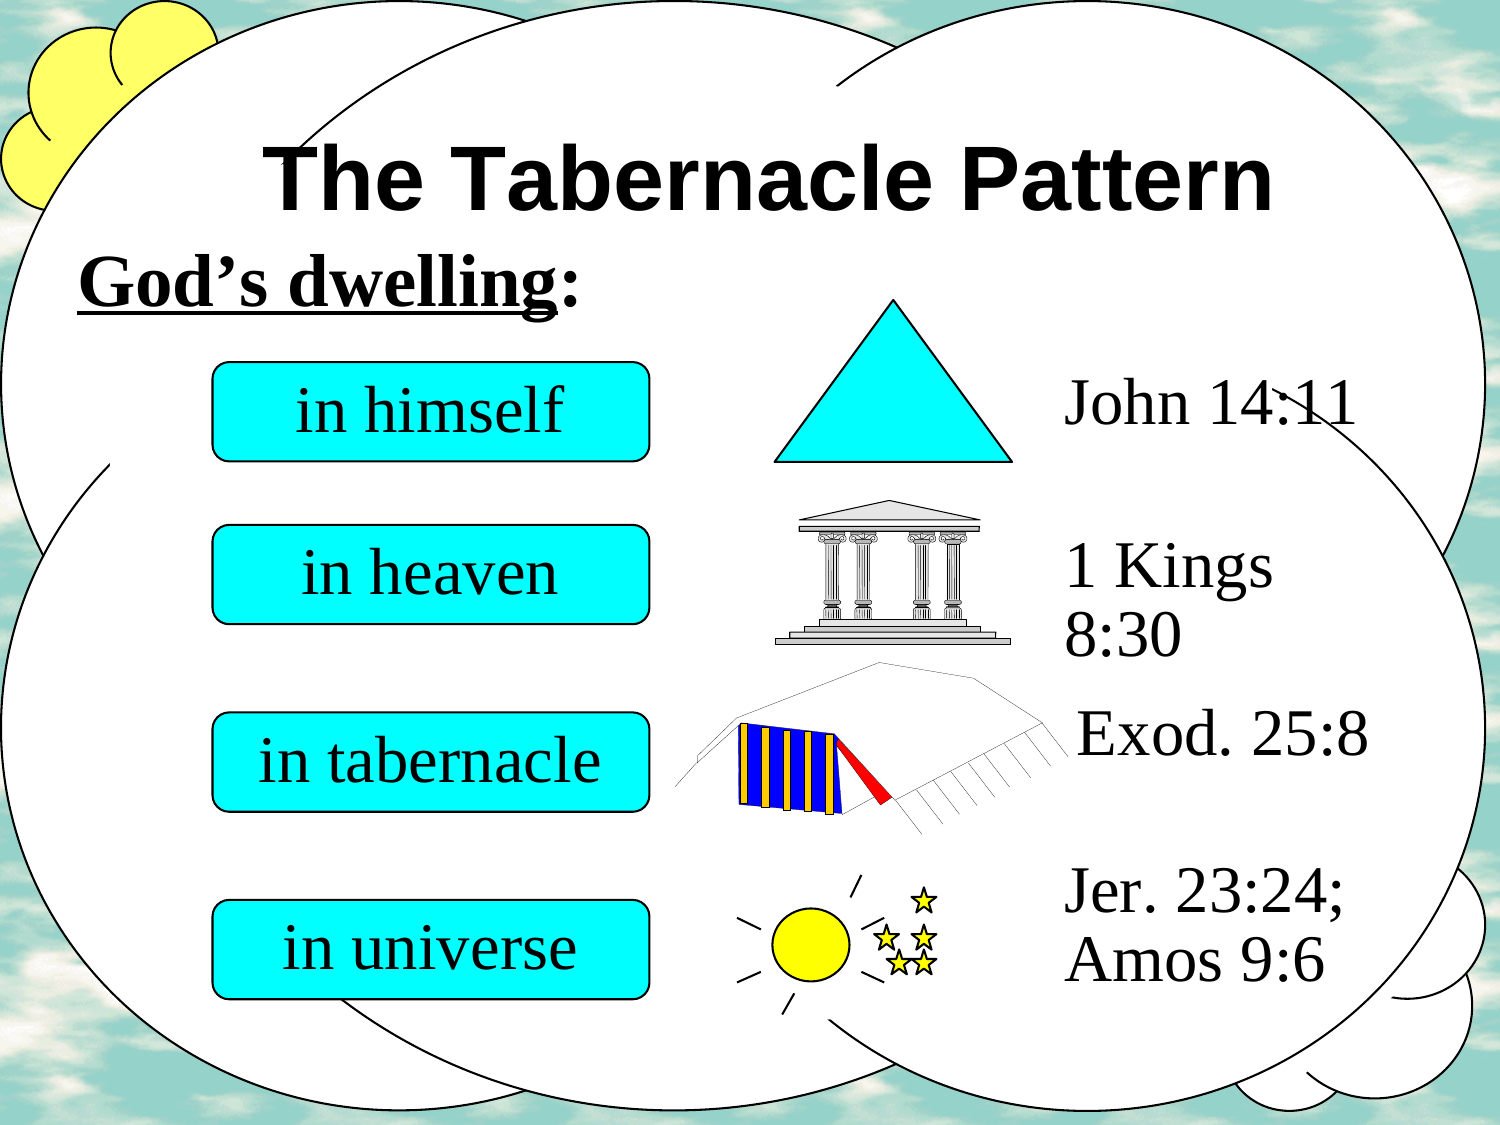

# The Tabernacle Pattern
God’s dwelling:
in himself
John 14:11
in heaven
1 Kings 8:30
Exod. 25:8
in tabernacle
Jer. 23:24;
Amos 9:6
in universe